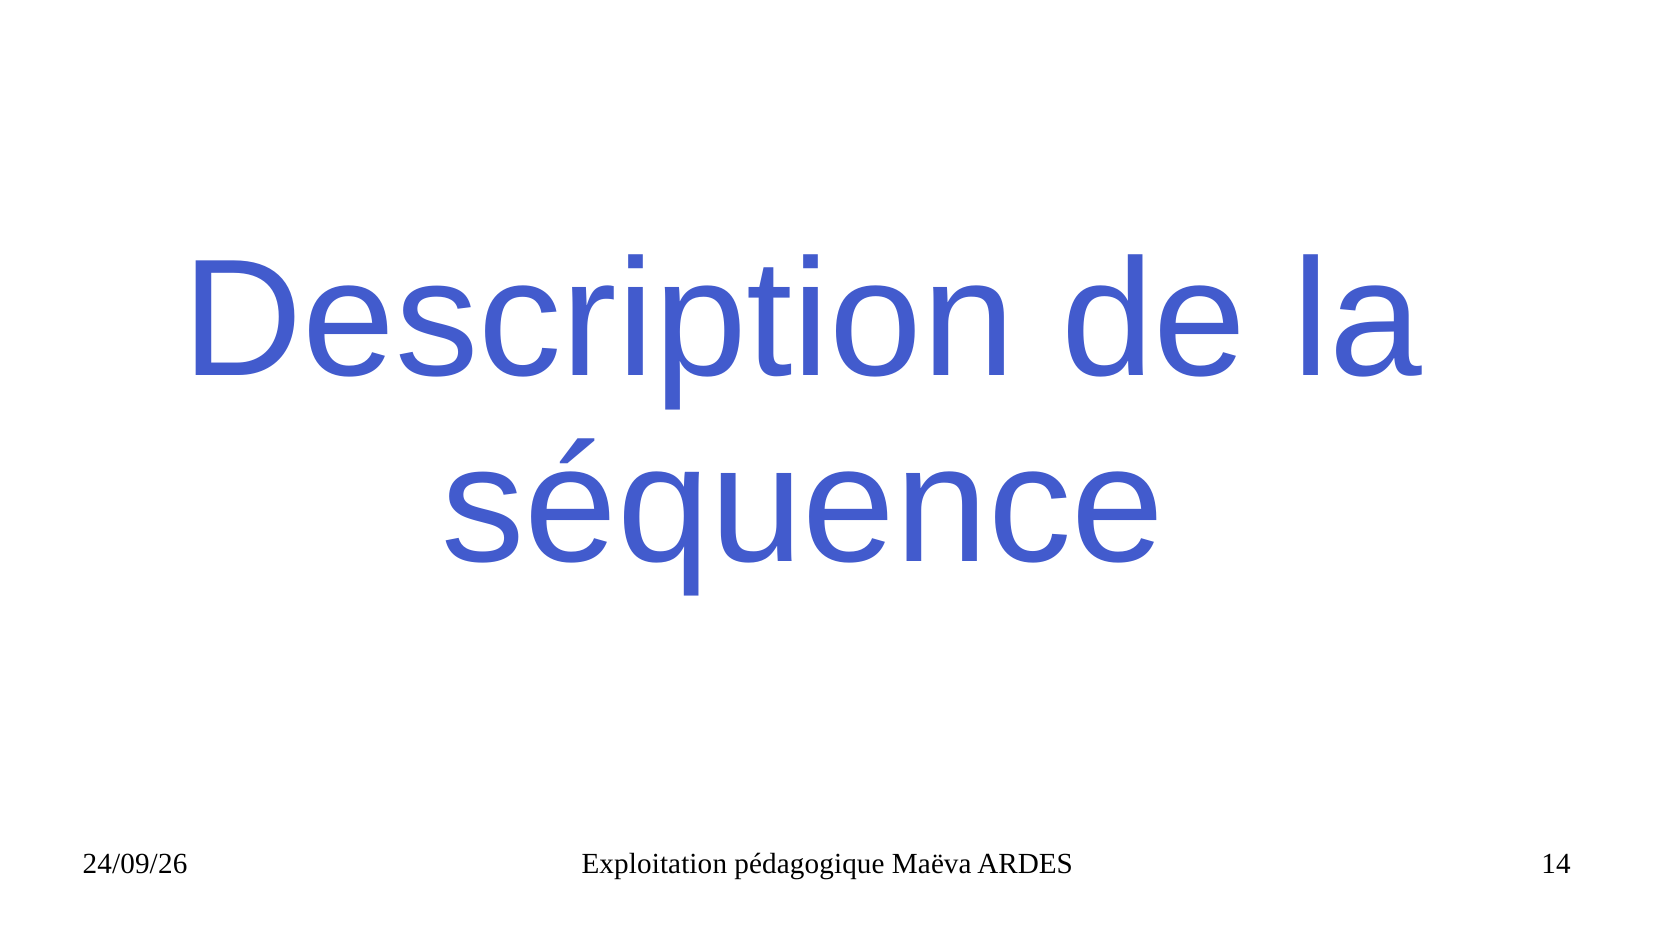

# Description de la séquence
Exploitation pédagogique Maëva ARDES
14